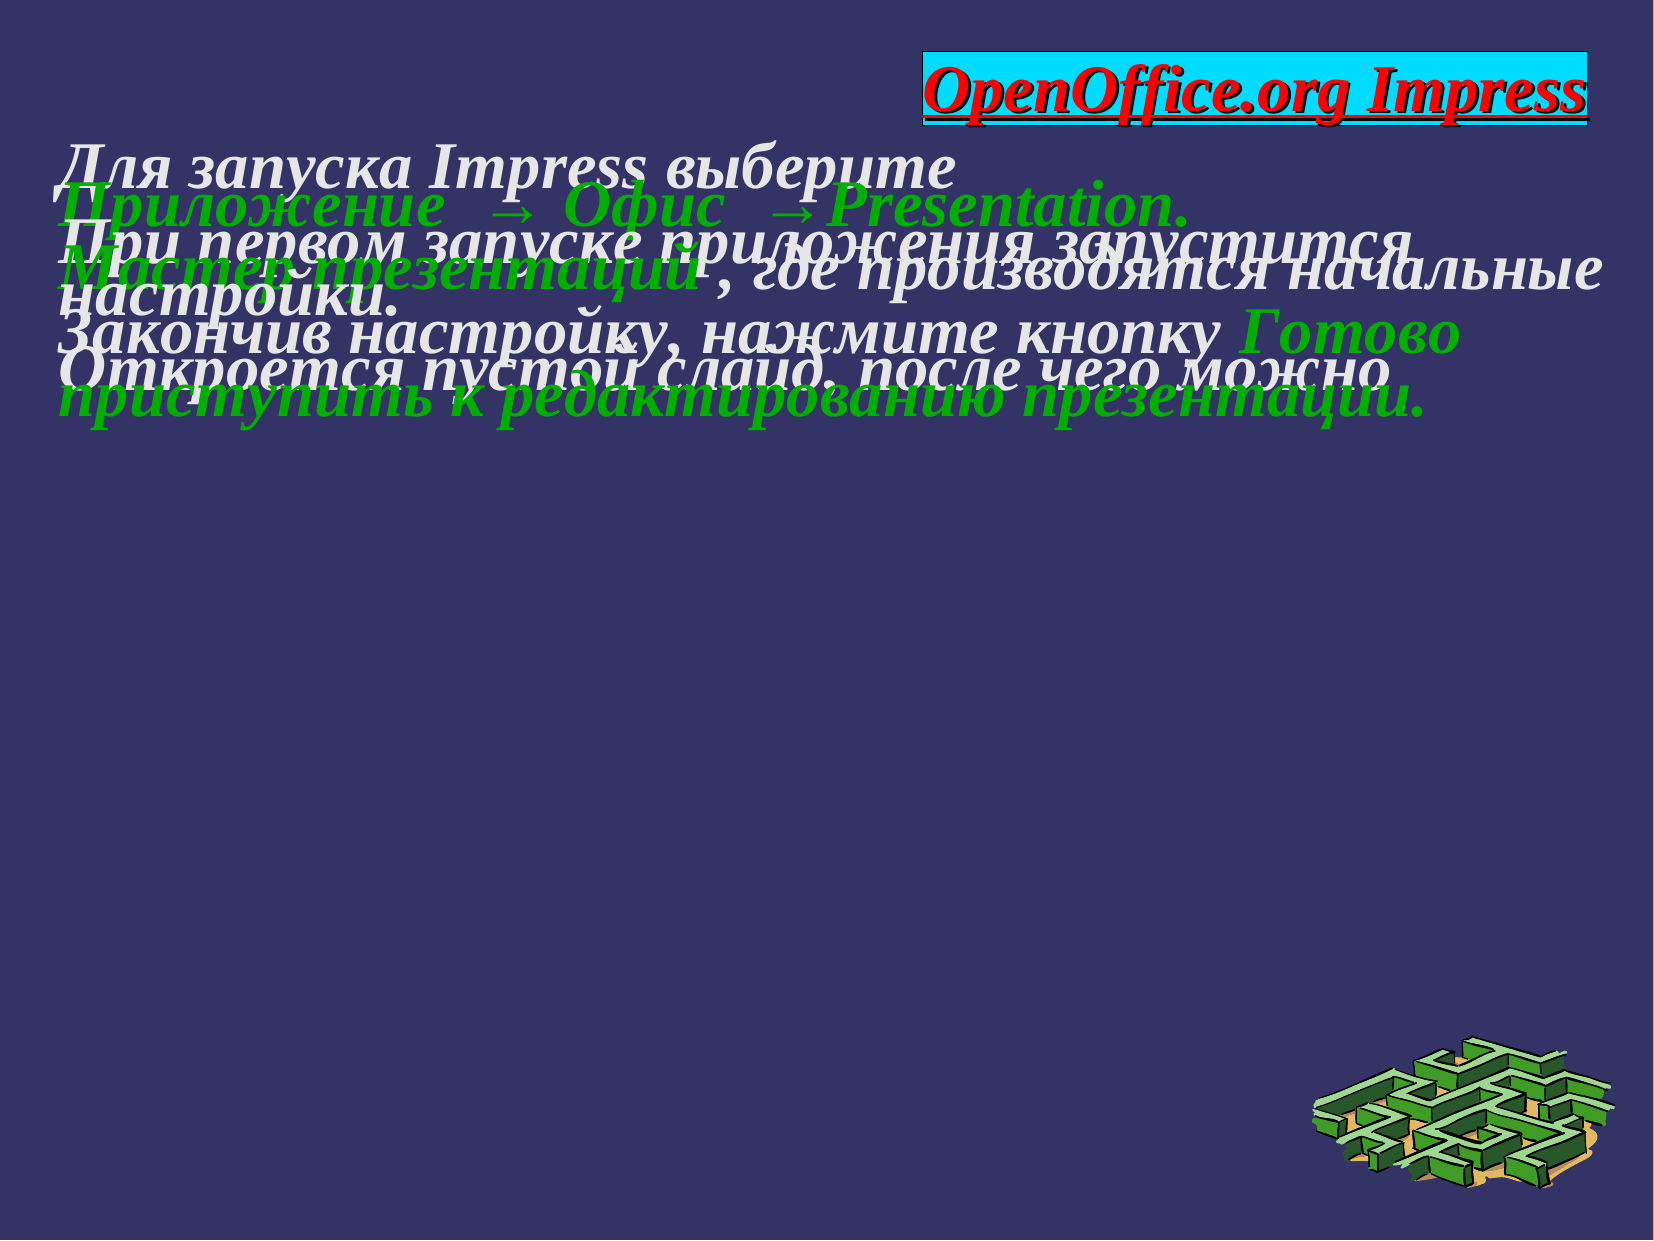

OpenOffice.org Impress
# Для запуска Impress выберите
Приложение → Офис →Presentation.
При первом запуске приложения запустится Мастер презентаций , где производятся начальные настройки.
Закончив настройку, нажмите кнопку Готово
Откроется пустой слайд, после чего можно приступить к редактированию презентации.